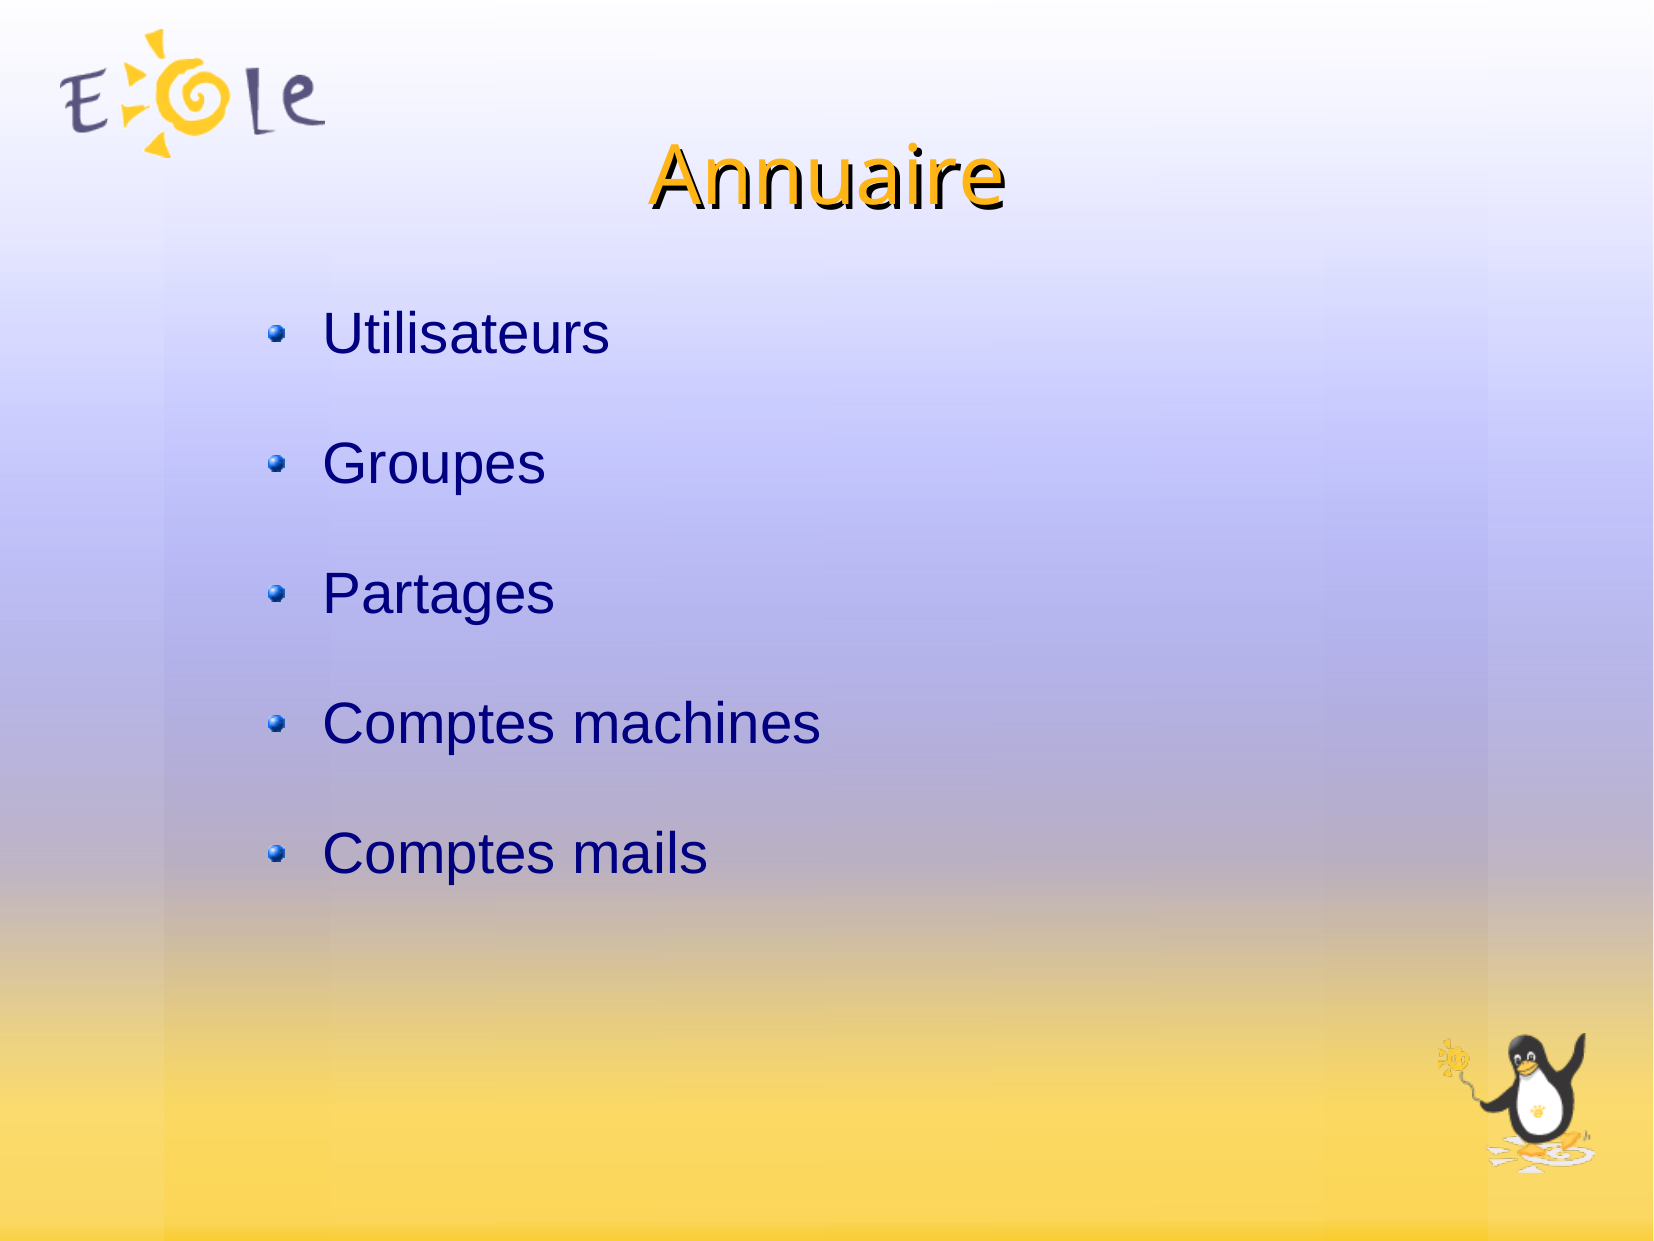

# Annuaire
Utilisateurs
Groupes
Partages
Comptes machines
Comptes mails